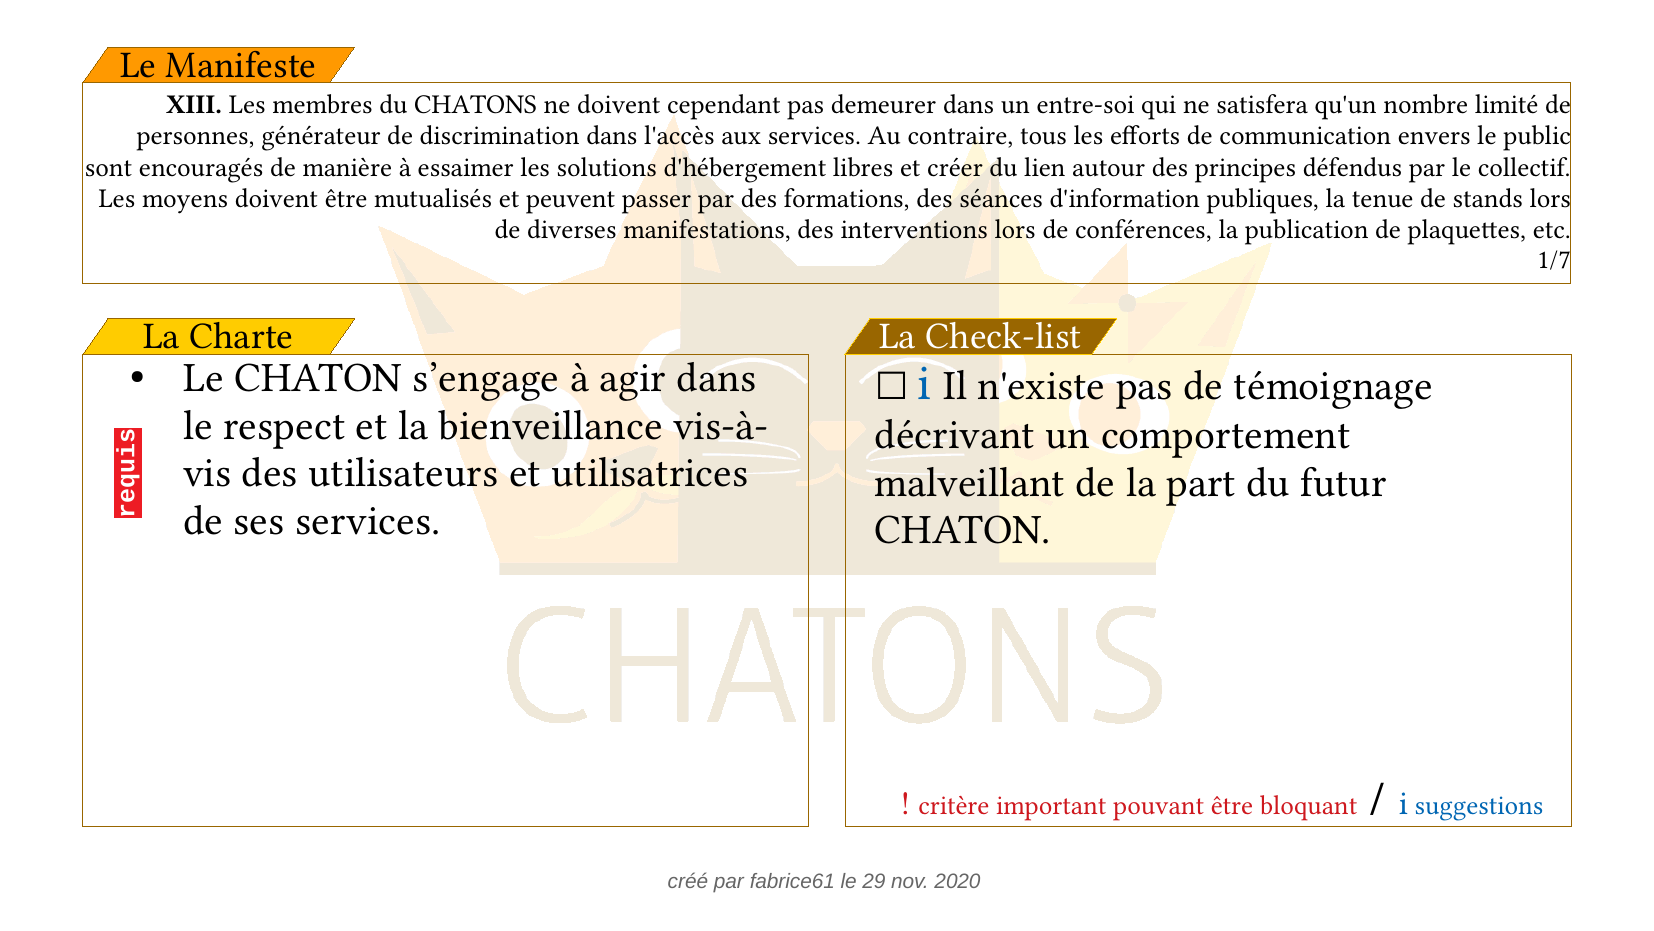

Le Manifeste
# XIII. Les membres du CHATONS ne doivent cependant pas demeurer dans un entre-soi qui ne satisfera qu'un nombre limité de personnes, générateur de discrimination dans l'accès aux services. Au contraire, tous les efforts de communication envers le public sont encouragés de manière à essaimer les solutions d'hébergement libres et créer du lien autour des principes défendus par le collectif. Les moyens doivent être mutualisés et peuvent passer par des formations, des séances d'information publiques, la tenue de stands lors de diverses manifestations, des interventions lors de conférences, la publication de plaquettes, etc. 1/7
La Charte
La Check-list
Le CHATON s’engage à agir dans le respect et la bienveillance vis-à-vis des utilisateurs et utilisatrices de ses services.
☐ i Il n'existe pas de témoignage décrivant un comportement malveillant de la part du futur CHATON.
requis